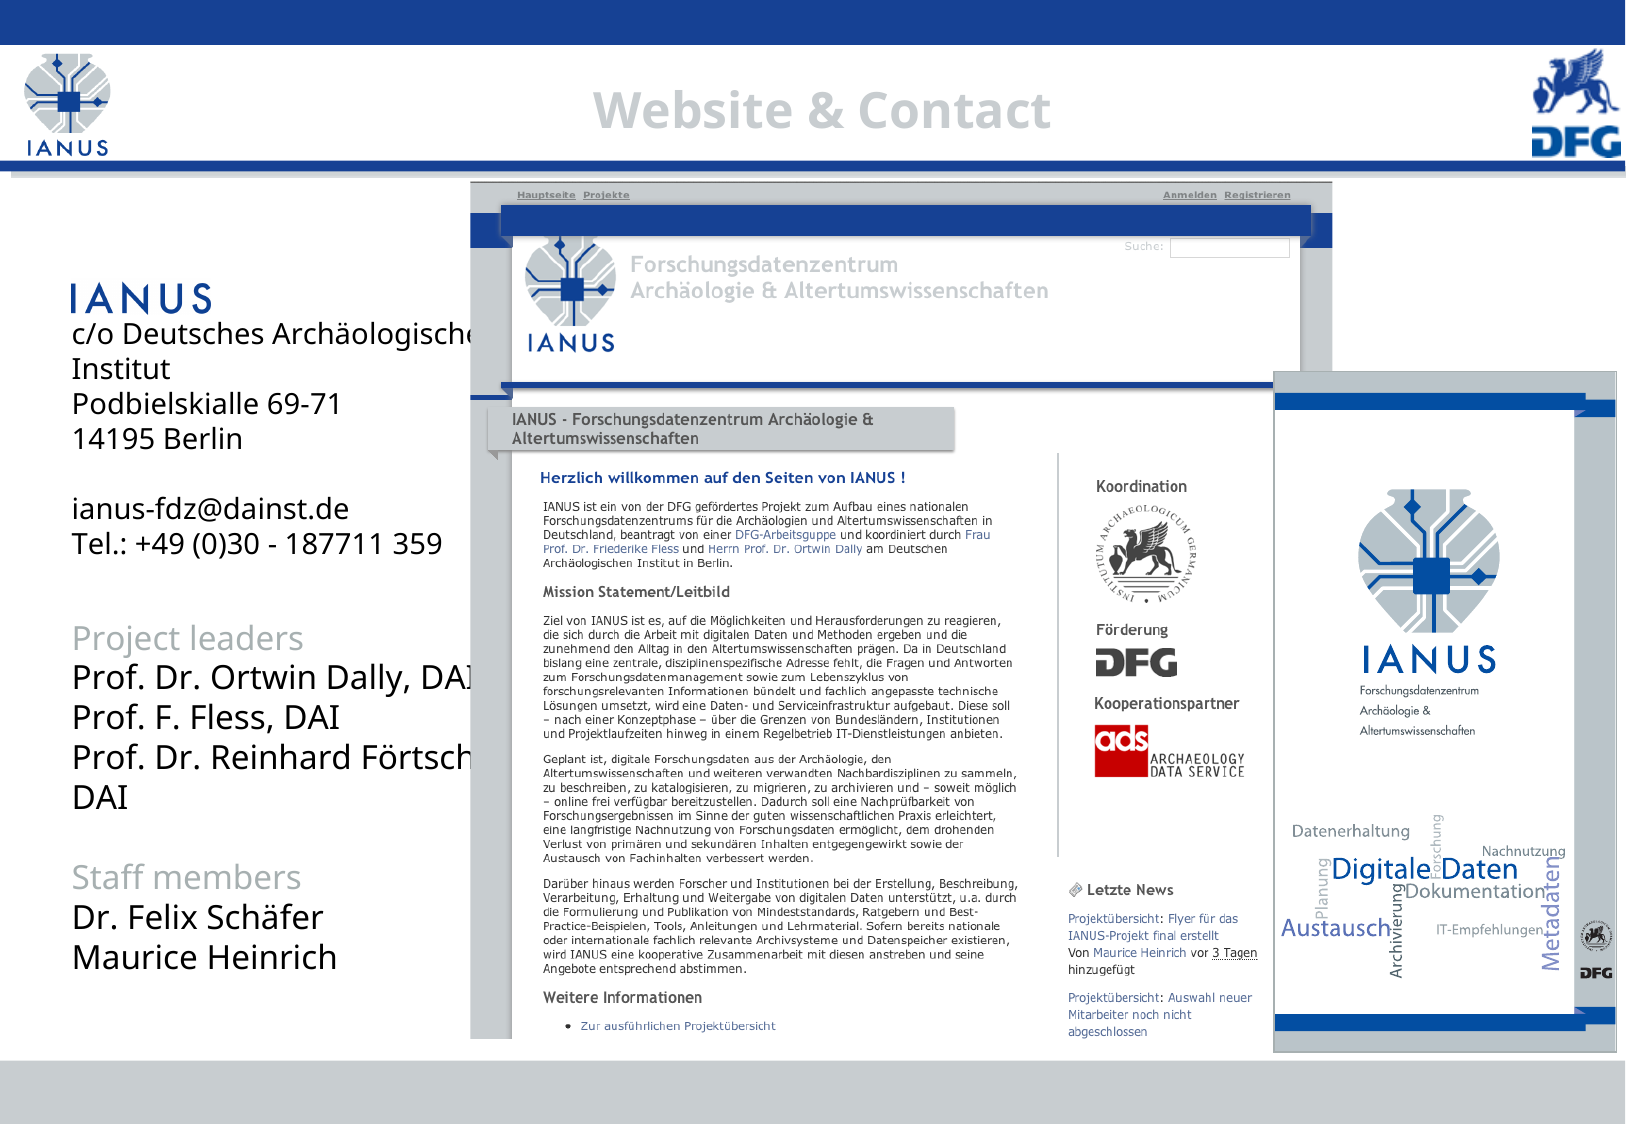

Website & Contact
c/o Deutsches Archäologisches
Institut
Podbielskialle 69-71
14195 Berlin
ianus-fdz@dainst.de
Tel.: +49 (0)30 - 187711 359
Project leaders
Prof. Dr. Ortwin Dally, DAI
Prof. F. Fless, DAI
Prof. Dr. Reinhard Förtsch,
DAI
Staff members
Dr. Felix Schäfer
Maurice Heinrich